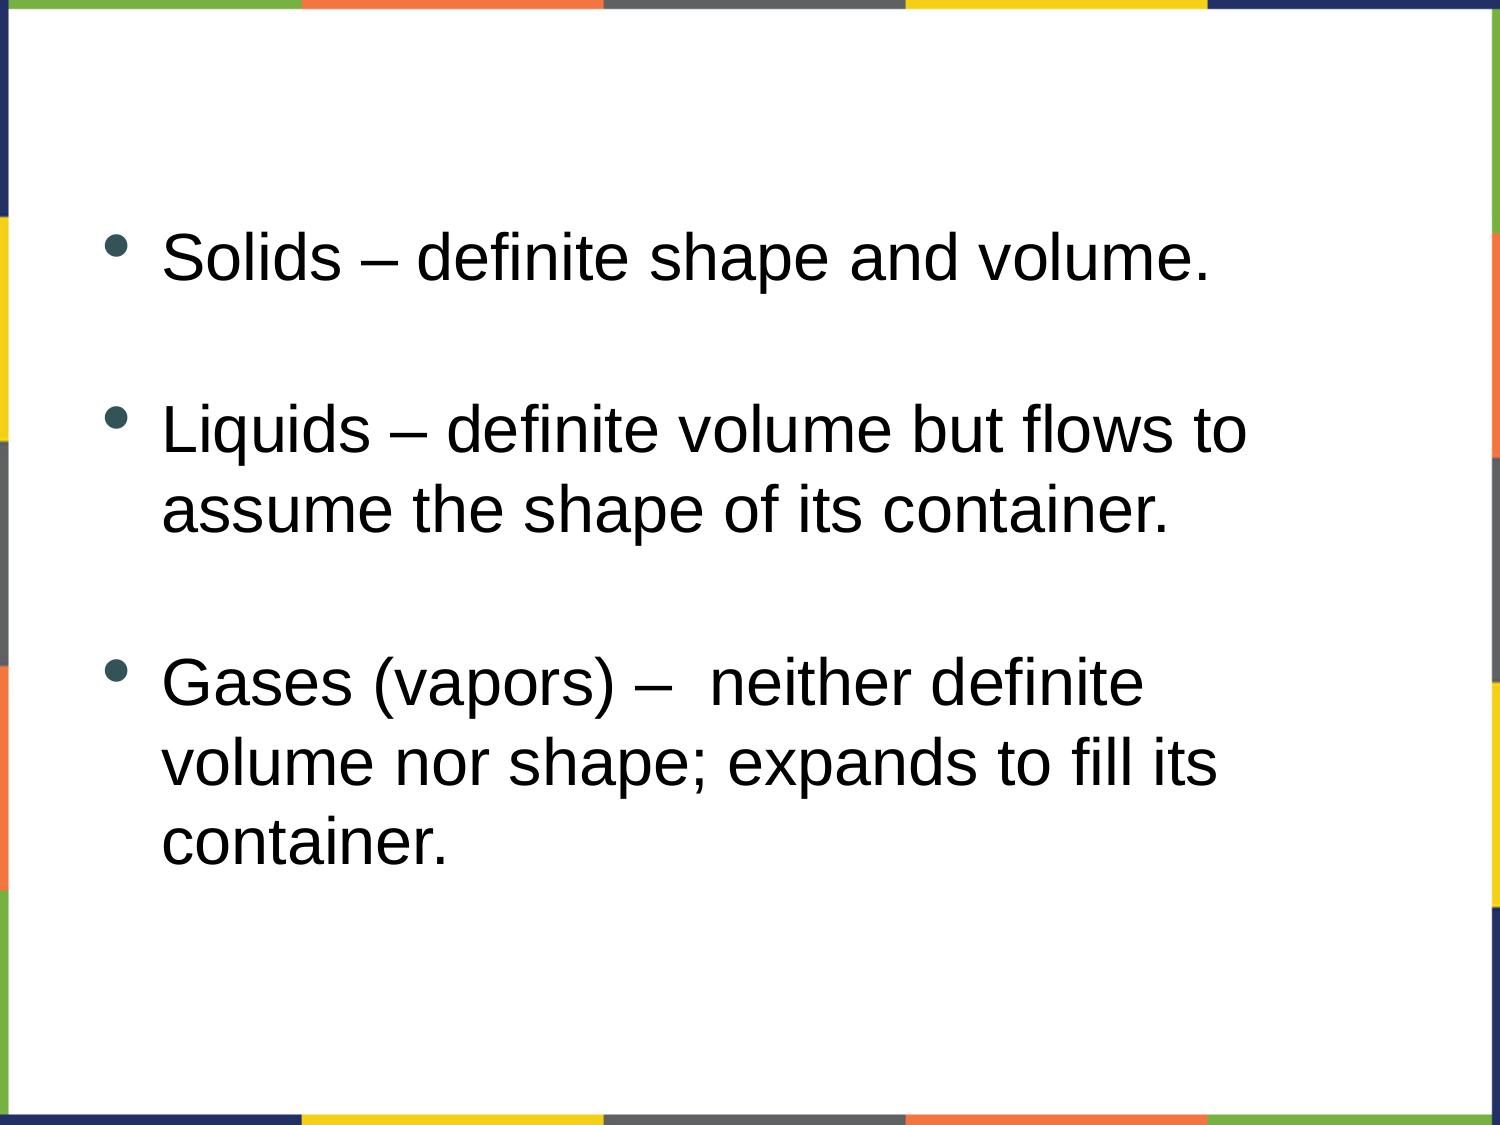

Solids – definite shape and volume.
Liquids – definite volume but flows to assume the shape of its container.
Gases (vapors) – neither definite volume nor shape; expands to fill its container.